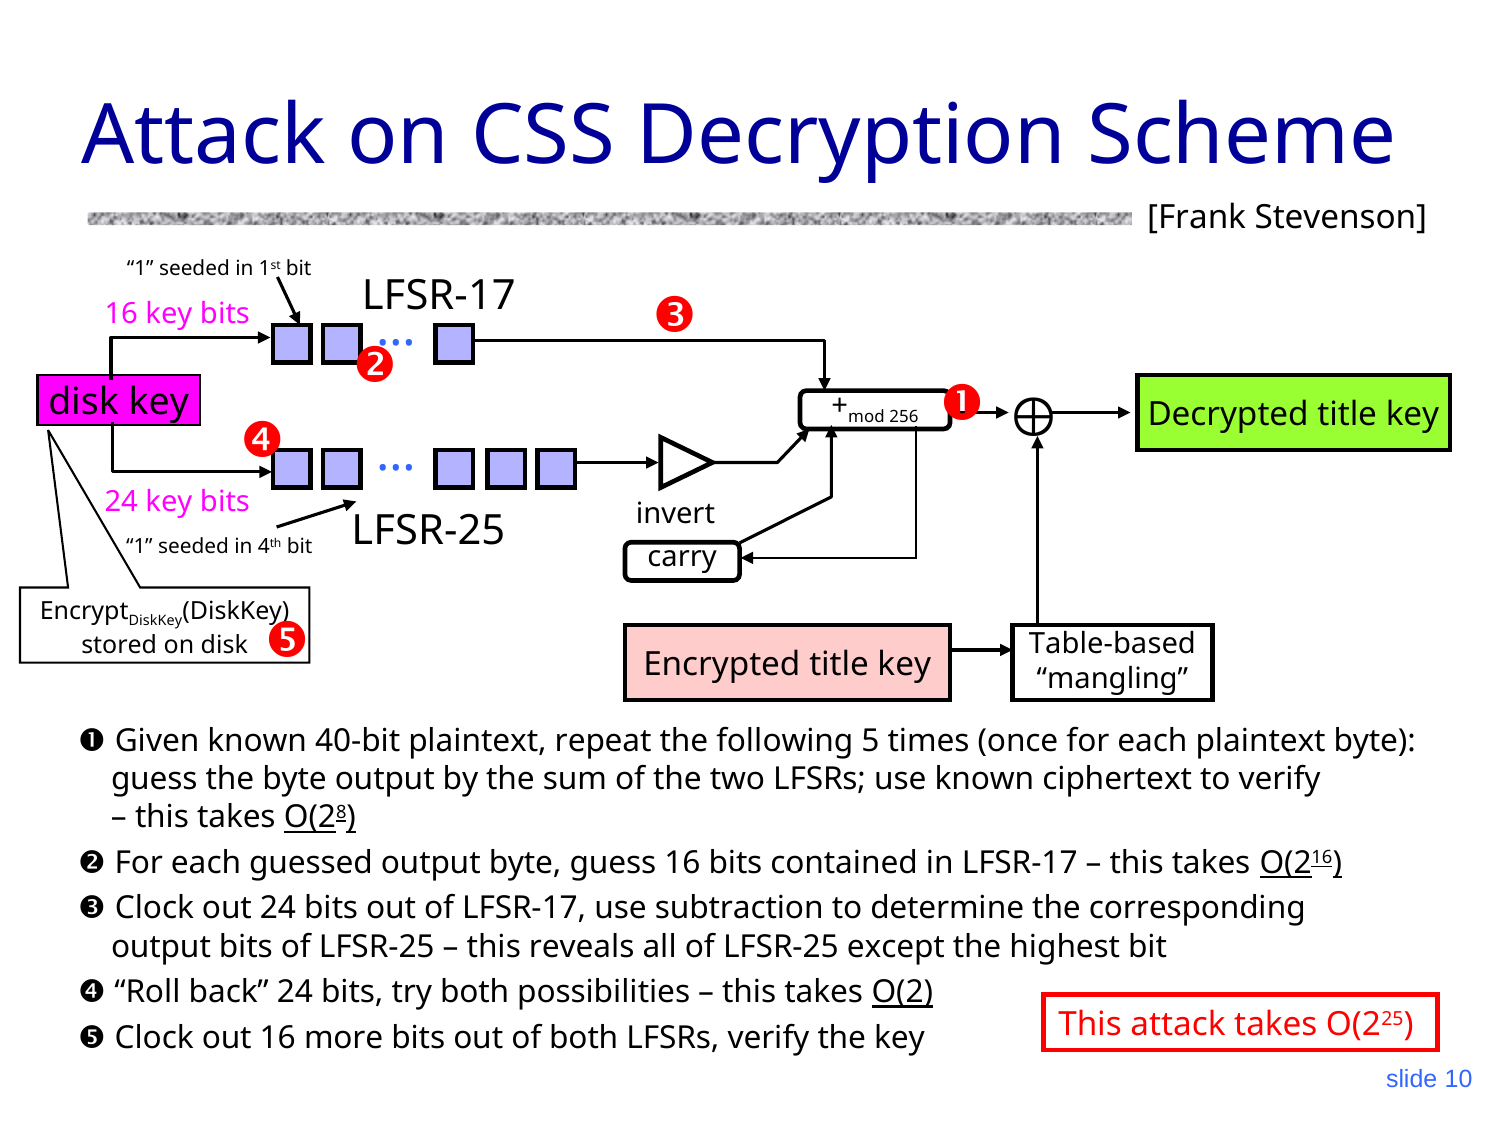

# Attack on CSS Decryption Scheme
[Frank Stevenson]
“1” seeded in 1st bit
LFSR-17

16 key bits
…



disk key
Decrypted title key
+mod 256

…
24 key bits
invert
LFSR-25
“1” seeded in 4th bit
carry
EncryptDiskKey(DiskKey)
stored on disk

Encrypted title key
Table-based
“mangling”
 Given known 40-bit plaintext, repeat the following 5 times (once for each plaintext byte):
 guess the byte output by the sum of the two LFSRs; use known ciphertext to verify
 – this takes O(28)
 For each guessed output byte, guess 16 bits contained in LFSR-17 – this takes O(216)
 Clock out 24 bits out of LFSR-17, use subtraction to determine the corresponding
 output bits of LFSR-25 – this reveals all of LFSR-25 except the highest bit
 “Roll back” 24 bits, try both possibilities – this takes O(2)
 Clock out 16 more bits out of both LFSRs, verify the key
This attack takes O(225)
slide 9